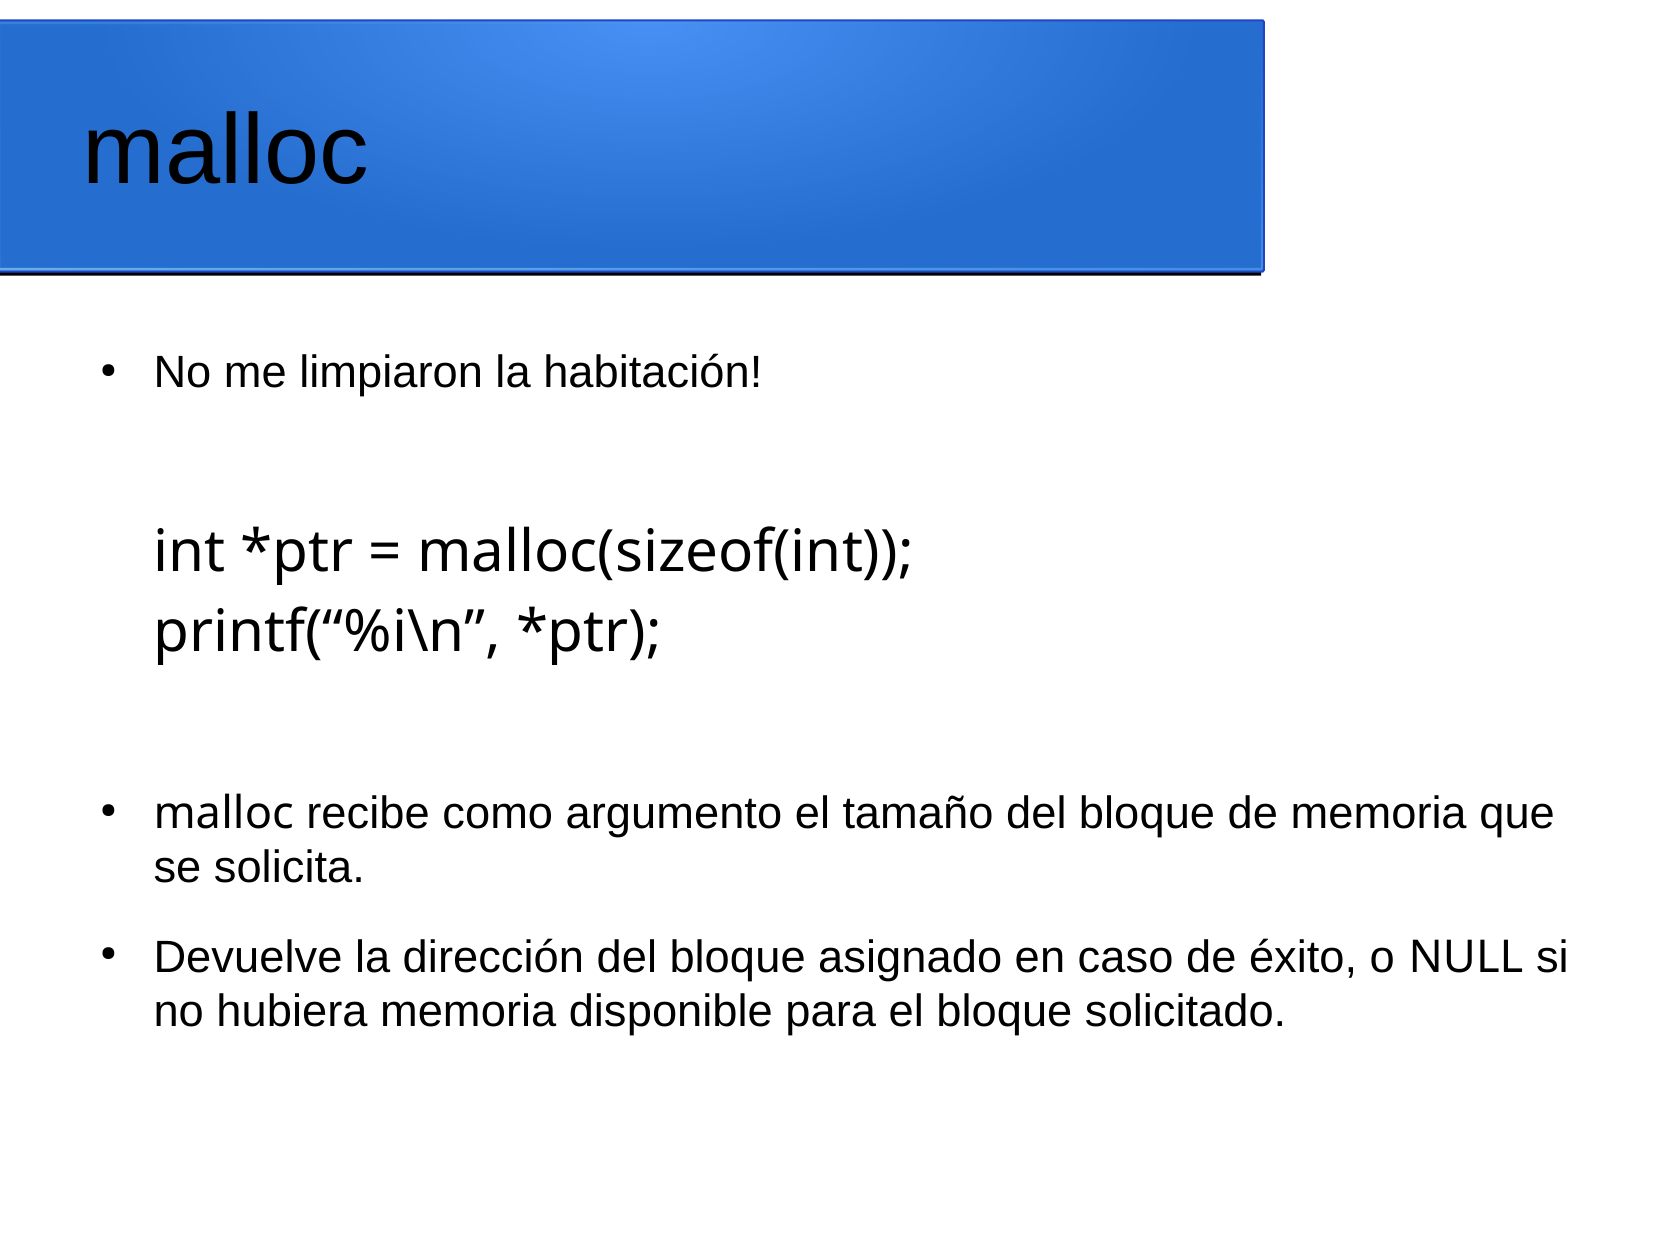

# malloc
No me limpiaron la habitación!
int *ptr = malloc(sizeof(int));
printf(“%i\n”, *ptr);
malloc recibe como argumento el tamaño del bloque de memoria que se solicita.
Devuelve la dirección del bloque asignado en caso de éxito, o NULL si no hubiera memoria disponible para el bloque solicitado.